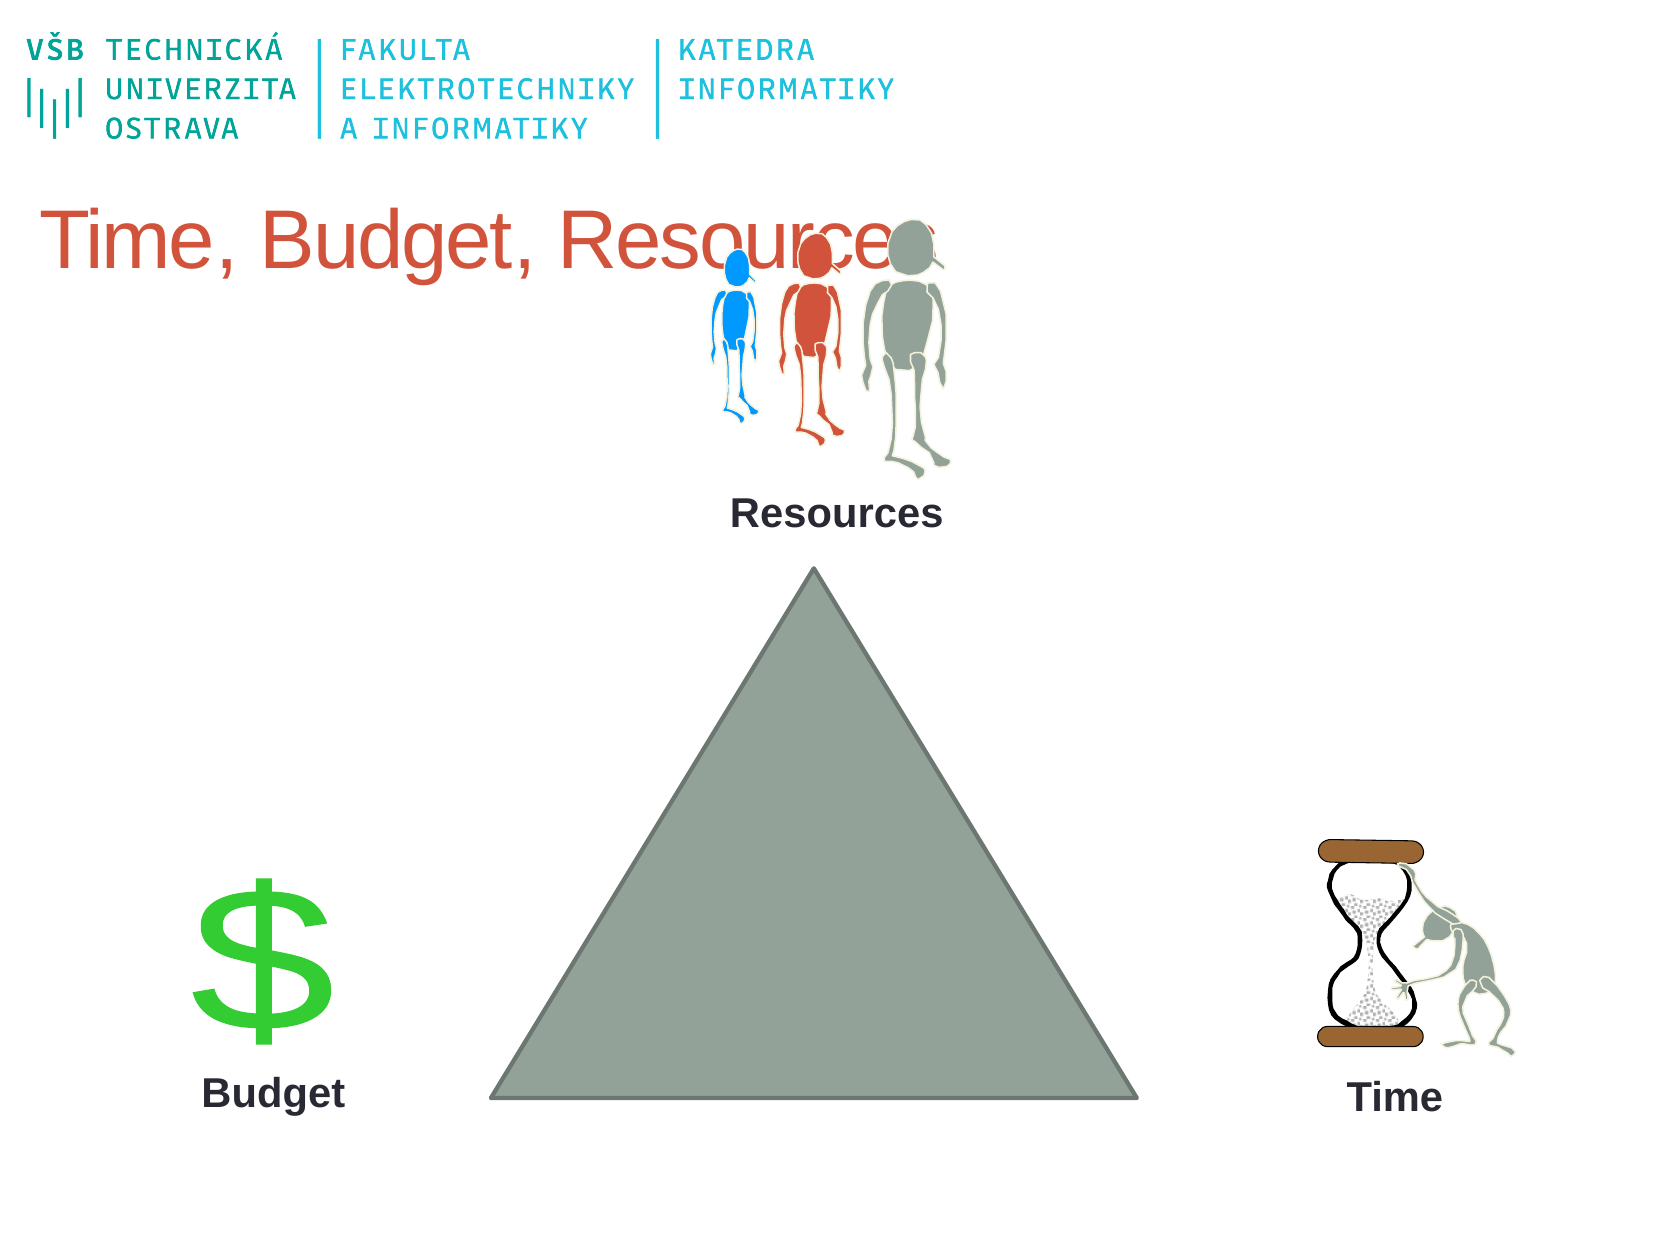

# Time, Budget, Resources
Resources
Time
$
 Budget